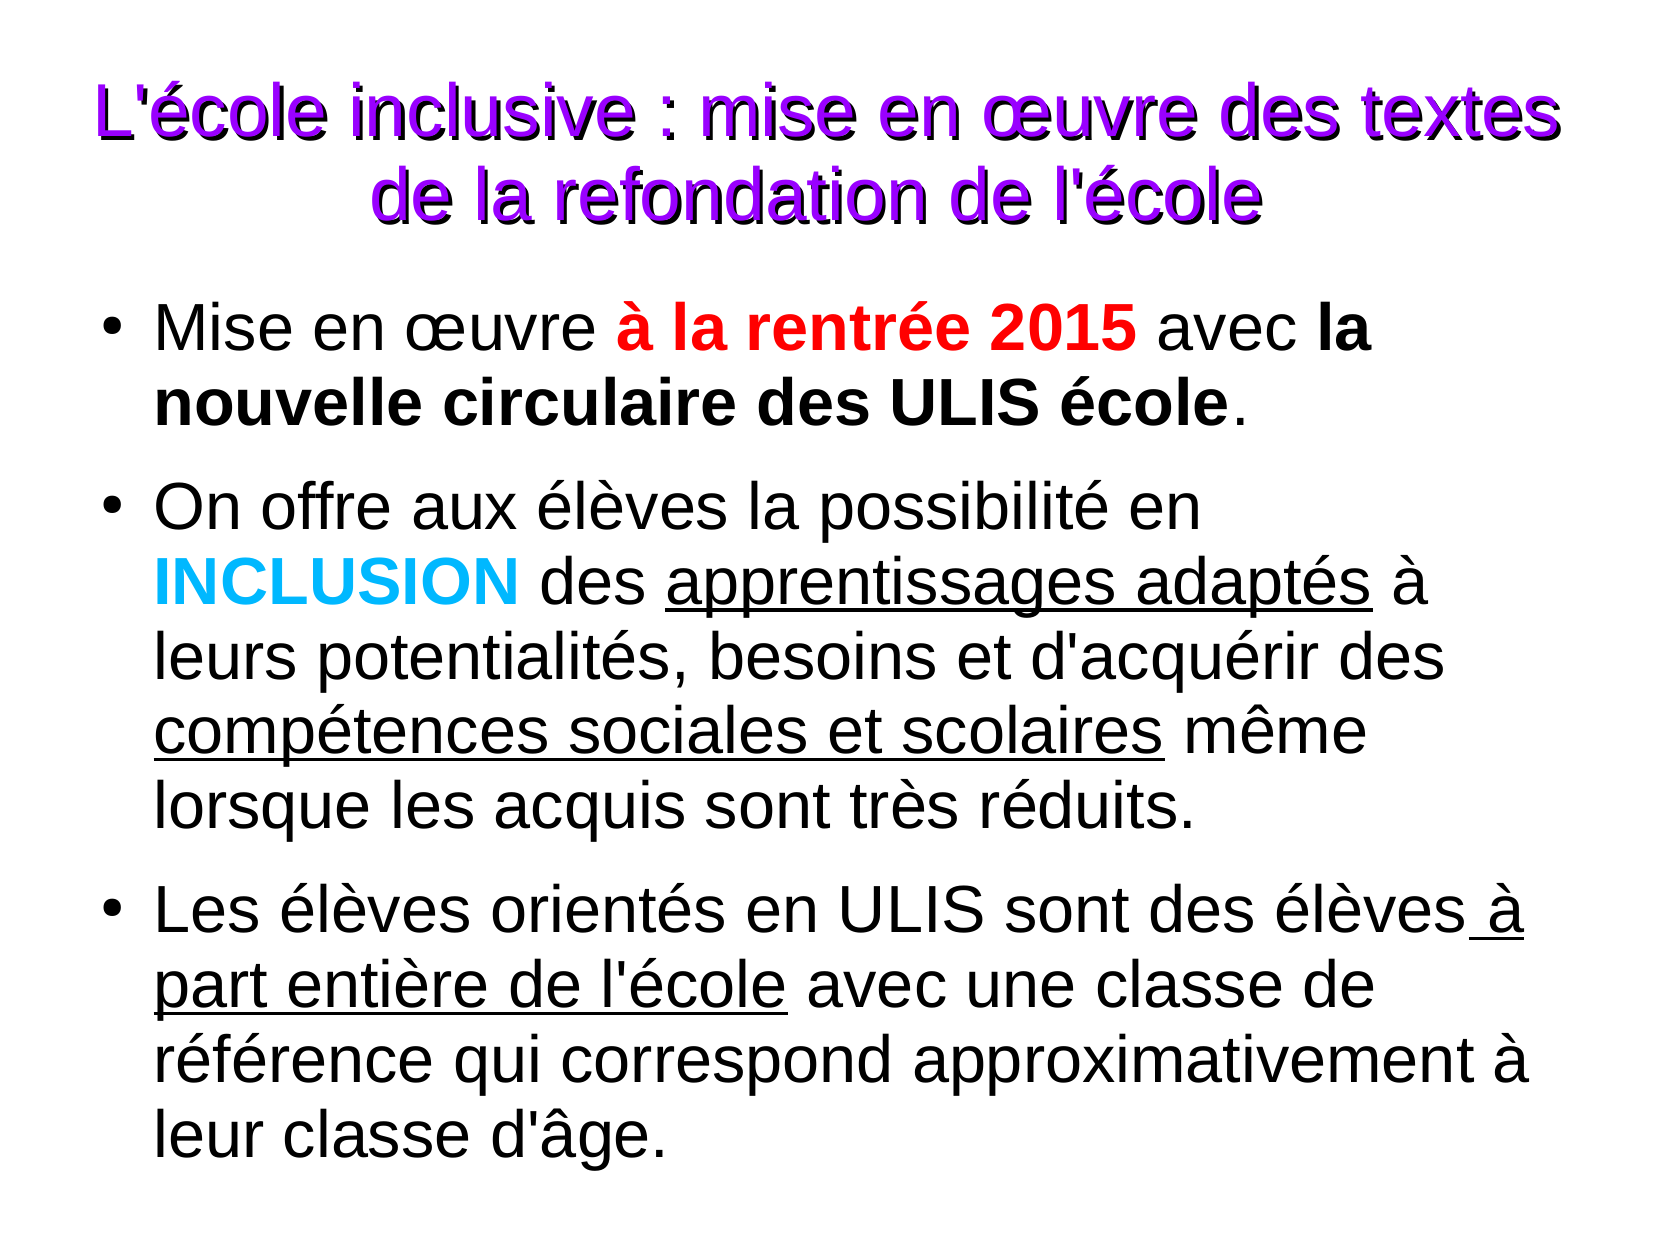

# L'école inclusive : mise en œuvre des textes de la refondation de l'école
Mise en œuvre à la rentrée 2015 avec la nouvelle circulaire des ULIS école.
On offre aux élèves la possibilité en INCLUSION des apprentissages adaptés à leurs potentialités, besoins et d'acquérir des compétences sociales et scolaires même lorsque les acquis sont très réduits.
Les élèves orientés en ULIS sont des élèves à part entière de l'école avec une classe de référence qui correspond approximativement à leur classe d'âge.